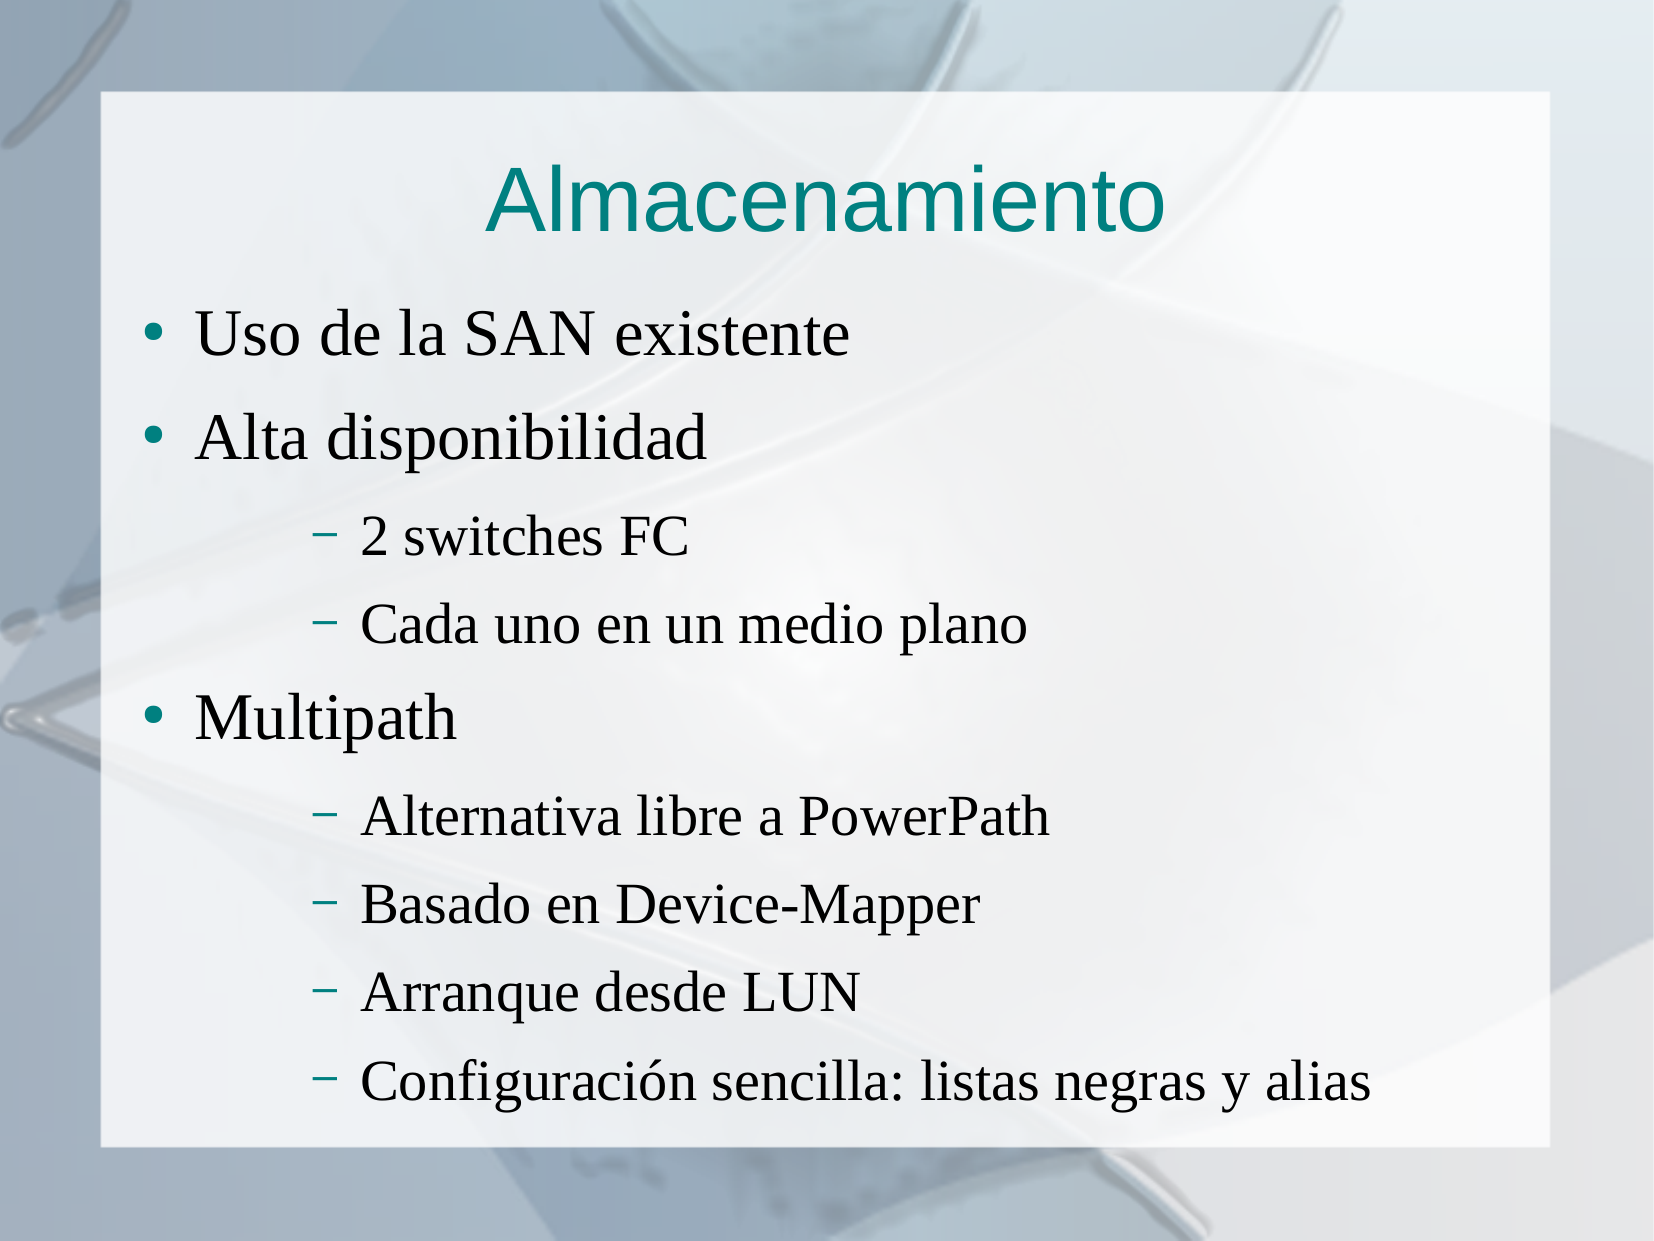

# Almacenamiento
Uso de la SAN existente
Alta disponibilidad
2 switches FC
Cada uno en un medio plano
Multipath
Alternativa libre a PowerPath
Basado en Device-Mapper
Arranque desde LUN
Configuración sencilla: listas negras y alias